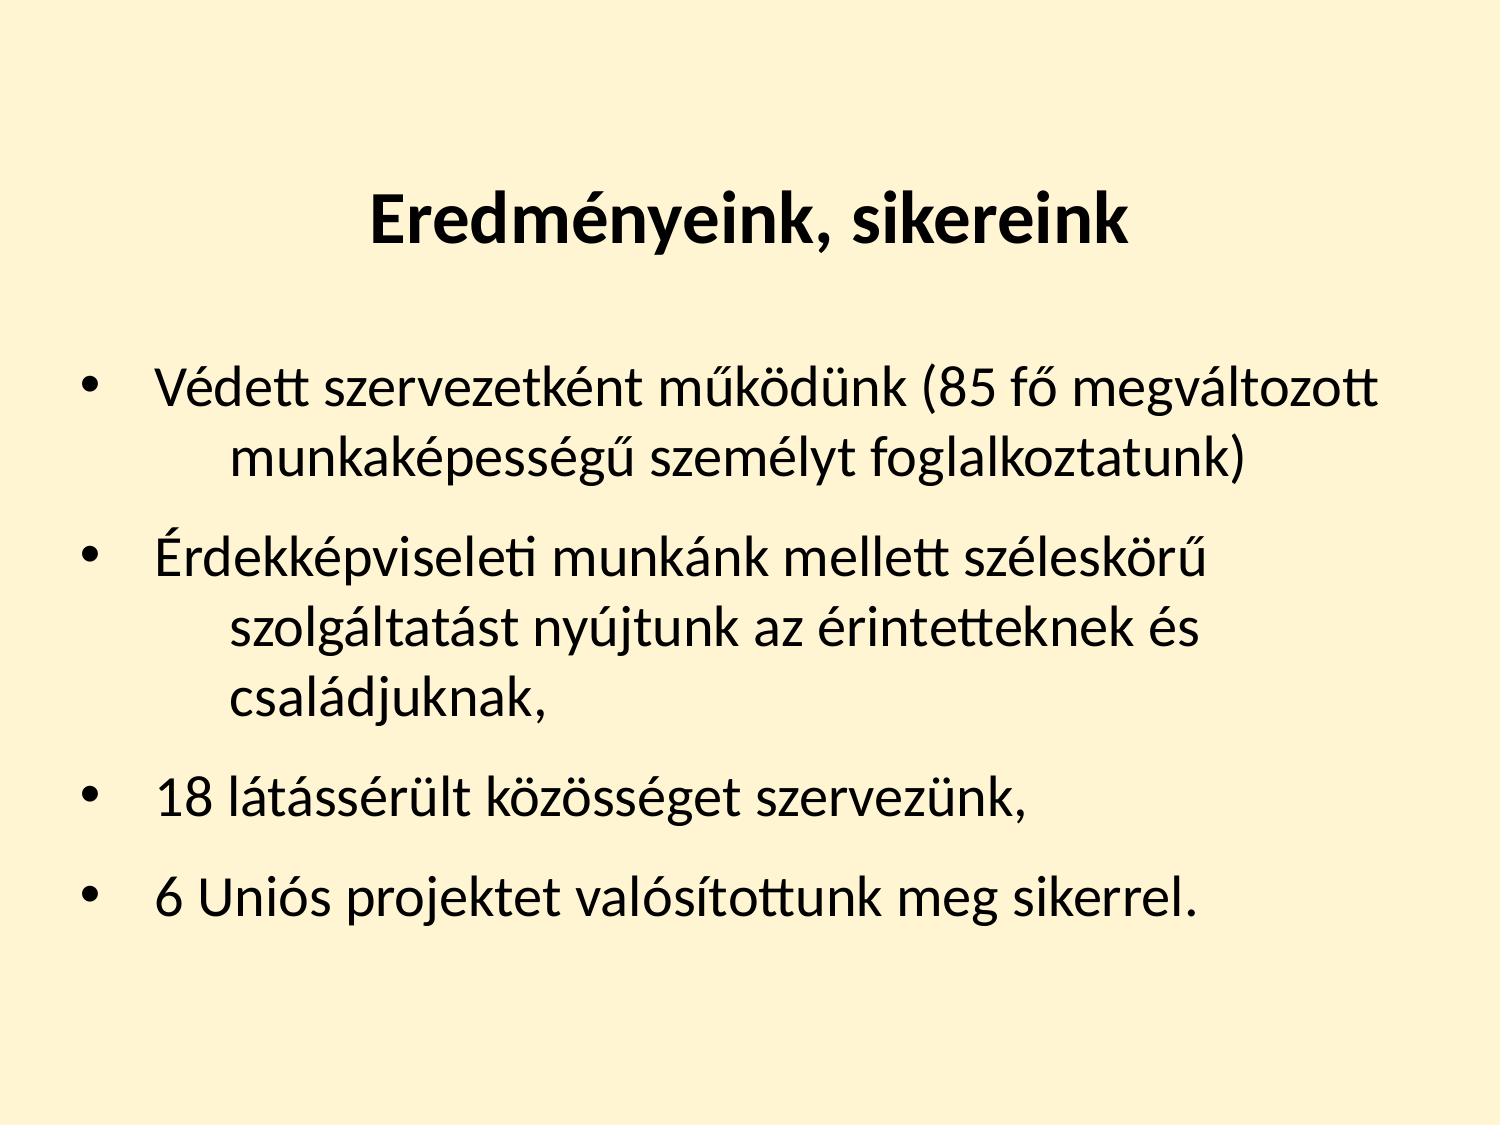

Eredményeink, sikereink
Védett szervezetként működünk (85 fő megváltozott munkaképességű személyt foglalkoztatunk)
Érdekképviseleti munkánk mellett széleskörű szolgáltatást nyújtunk az érintetteknek és családjuknak,
18 látássérült közösséget szervezünk,
6 Uniós projektet valósítottunk meg sikerrel.